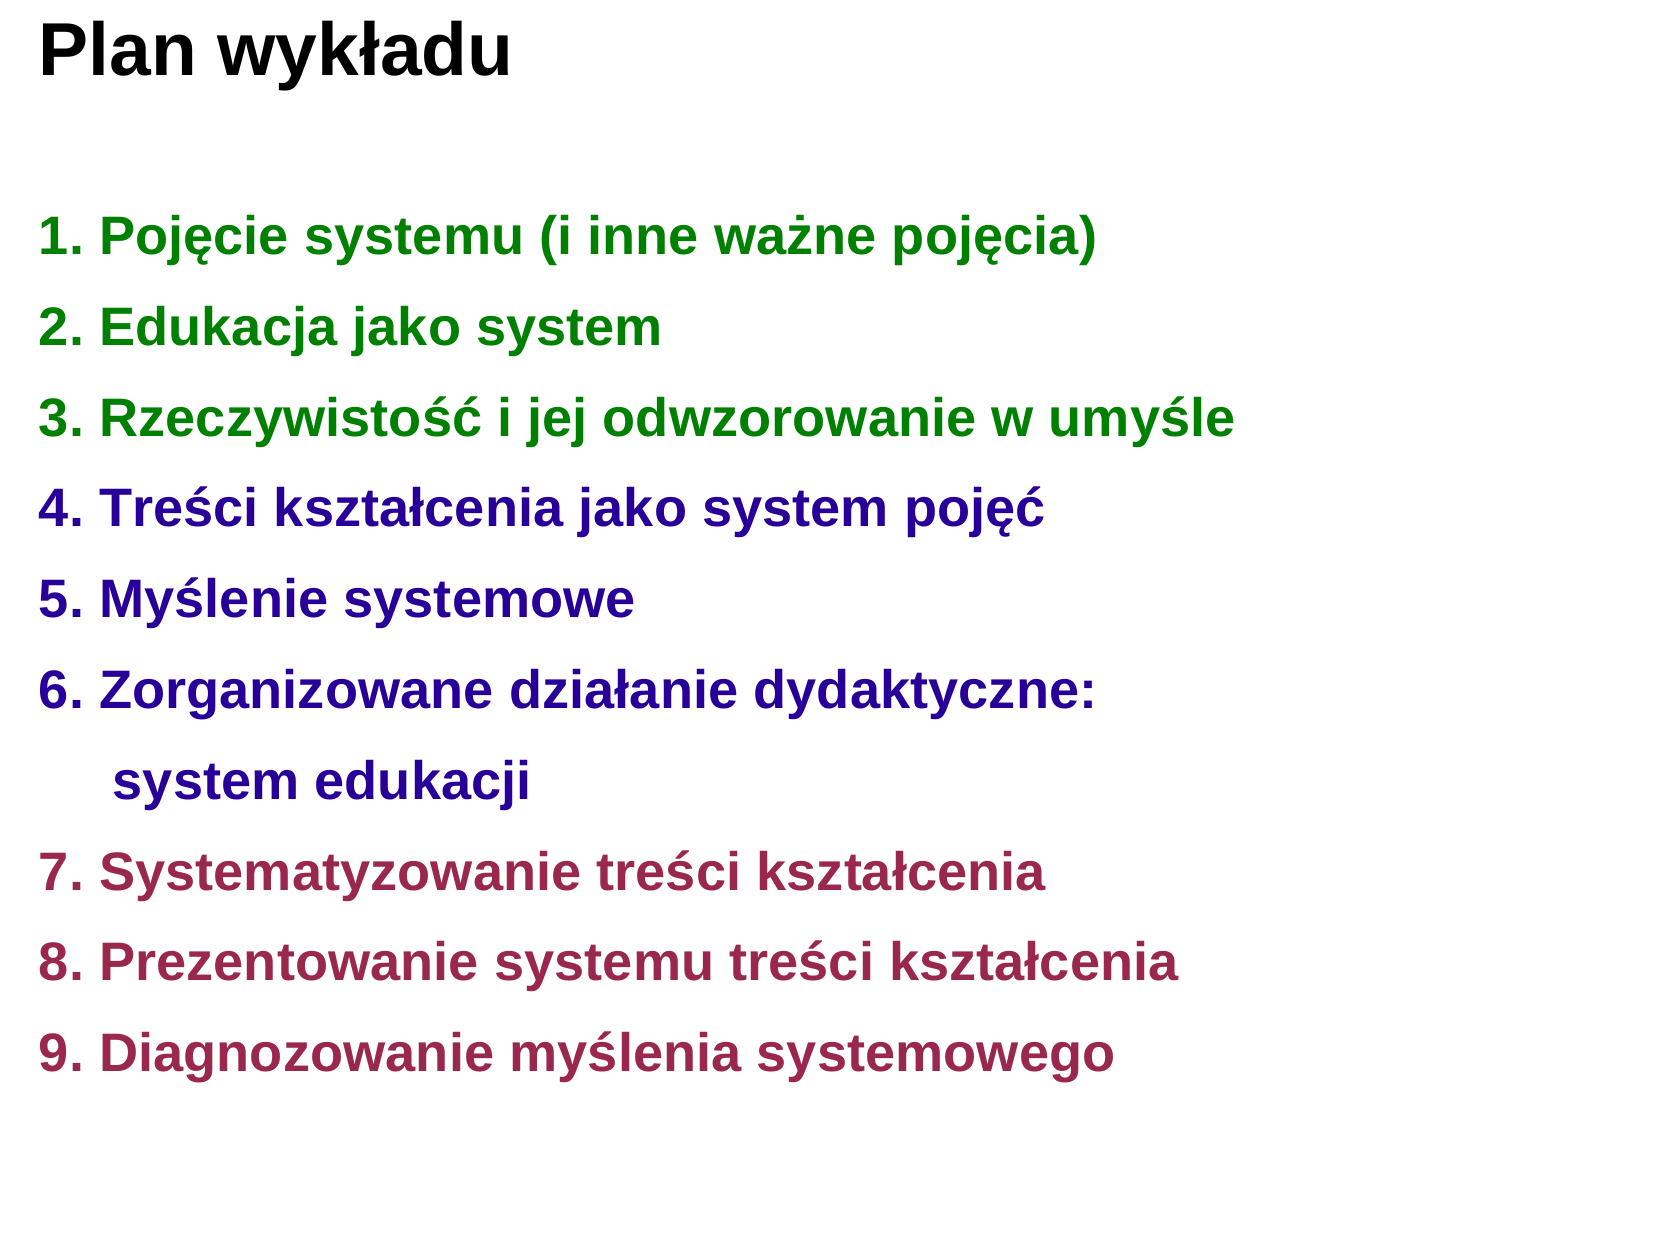

Plan wykładu
1. Pojęcie systemu (i inne ważne pojęcia)
2. Edukacja jako system
3. Rzeczywistość i jej odwzorowanie w umyśle
4. Treści kształcenia jako system pojęć
5. Myślenie systemowe
6. Zorganizowane działanie dydaktyczne:
	system edukacji
7. Systematyzowanie treści kształcenia
8. Prezentowanie systemu treści kształcenia
9. Diagnozowanie myślenia systemowego